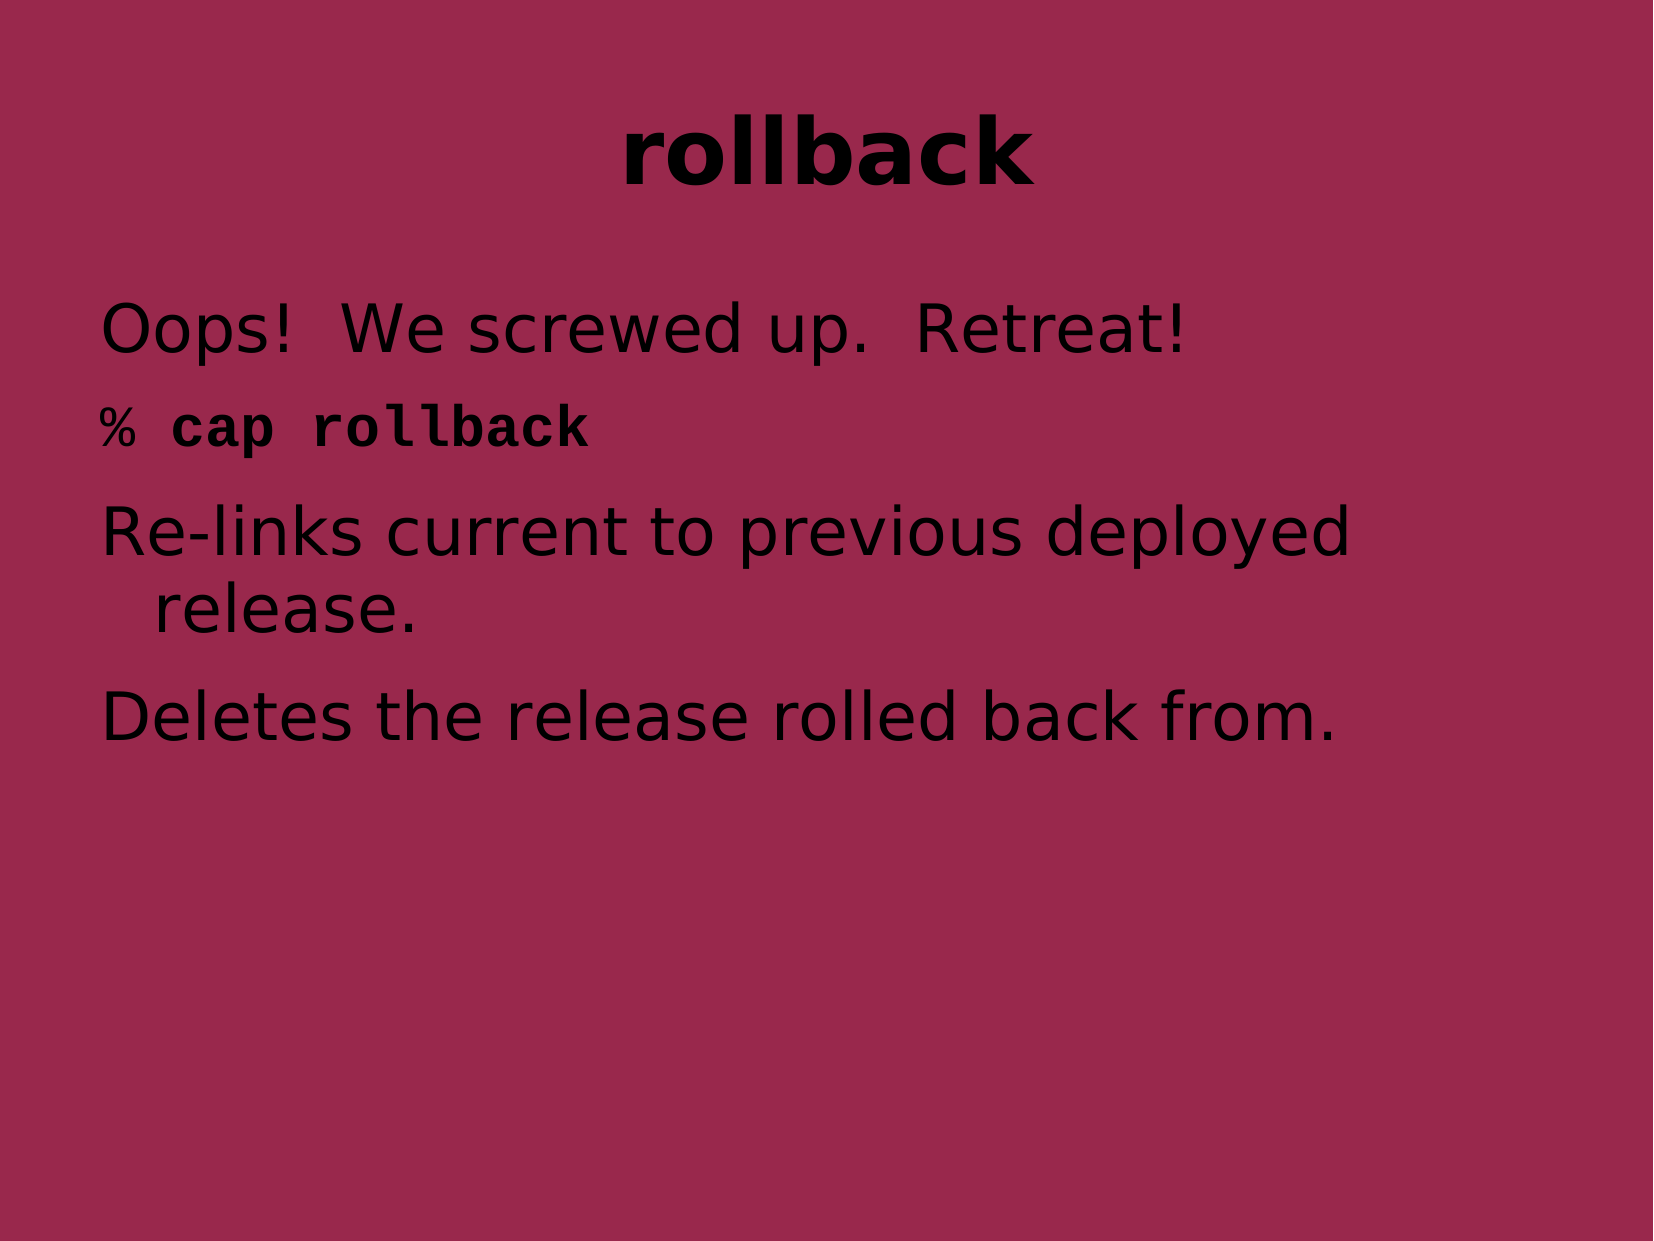

# rollback
Oops! We screwed up. Retreat!
% cap rollback
Re-links current to previous deployed release.
Deletes the release rolled back from.